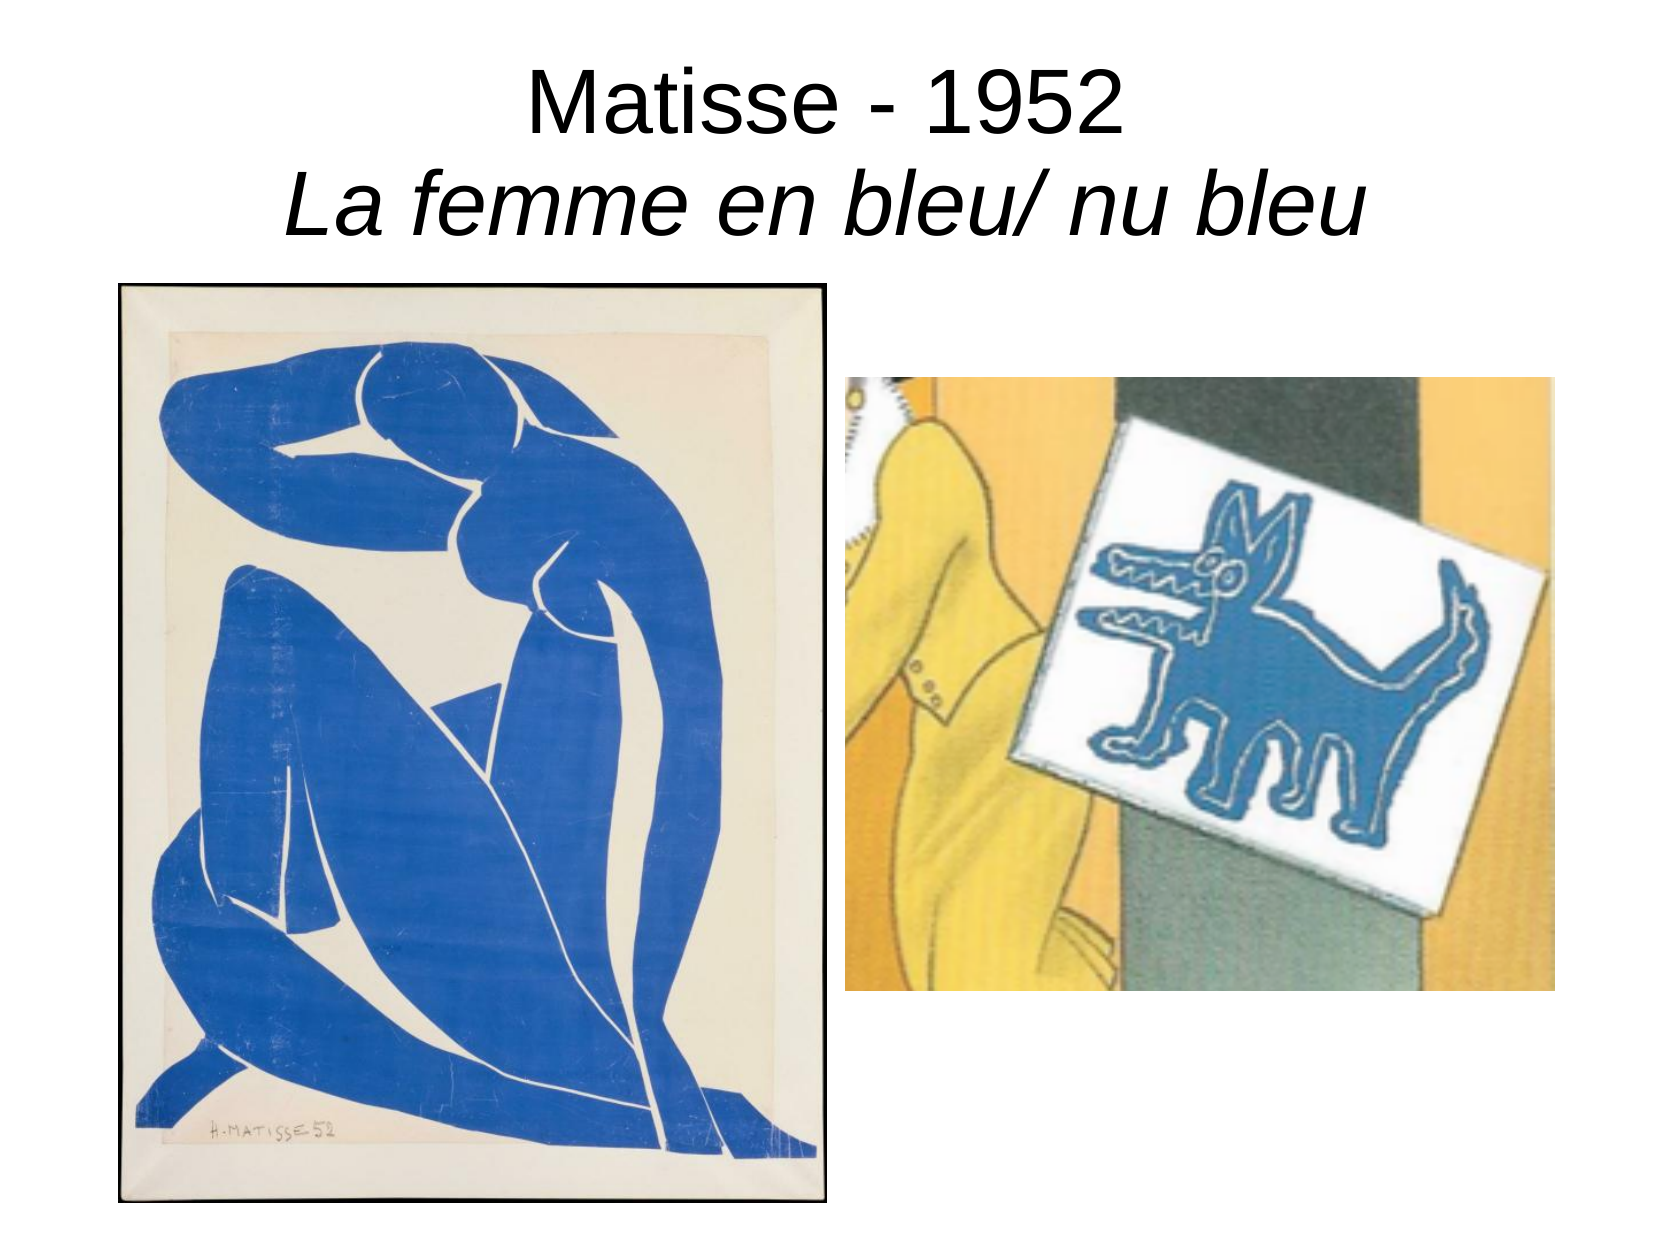

# Matisse - 1952 La femme en bleu/ nu bleu